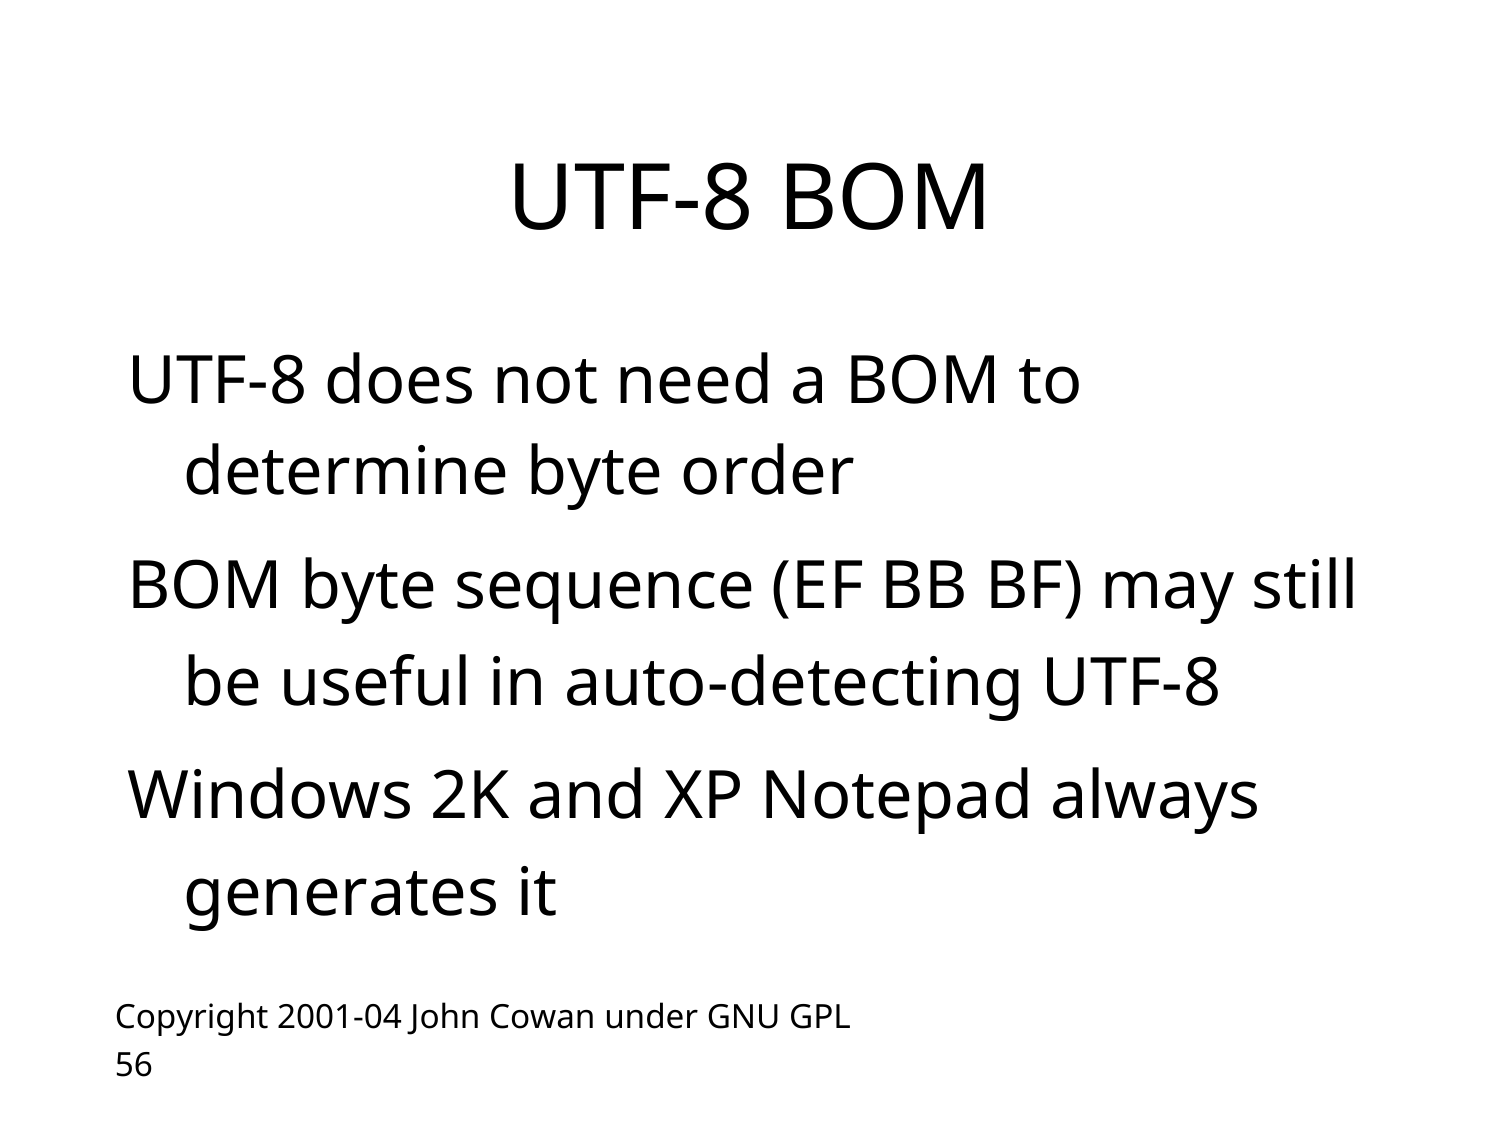

# UTF-8 BOM
UTF-8 does not need a BOM to determine byte order
BOM byte sequence (EF BB BF) may still be useful in auto-detecting UTF-8
Windows 2K and XP Notepad always generates it